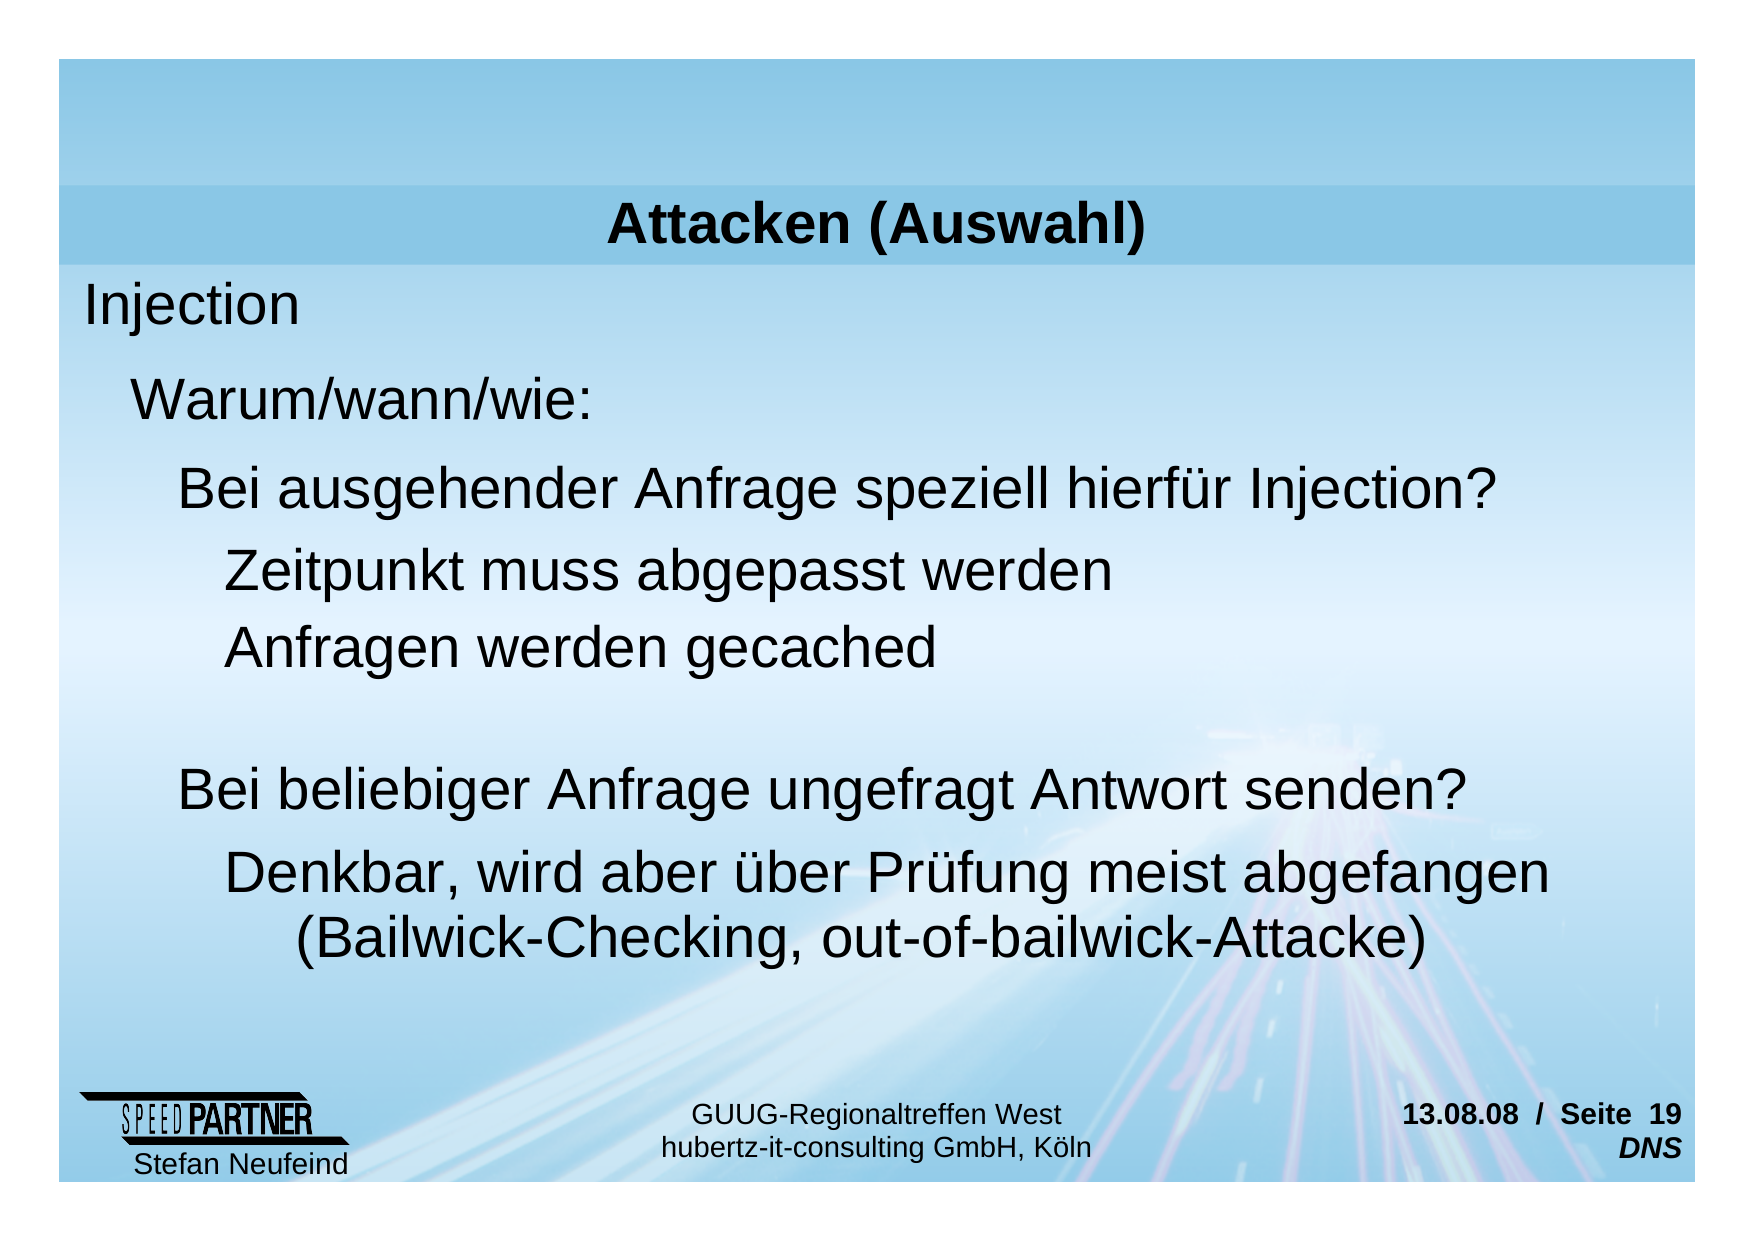

# Attacken (Auswahl)
Injection
Warum/wann/wie:
Bei ausgehender Anfrage speziell hierfür Injection?
Zeitpunkt muss abgepasst werden
Anfragen werden gecached
Bei beliebiger Anfrage ungefragt Antwort senden?
Denkbar, wird aber über Prüfung meist abgefangen
(Bailwick-Checking, out-of-bailwick-Attacke)